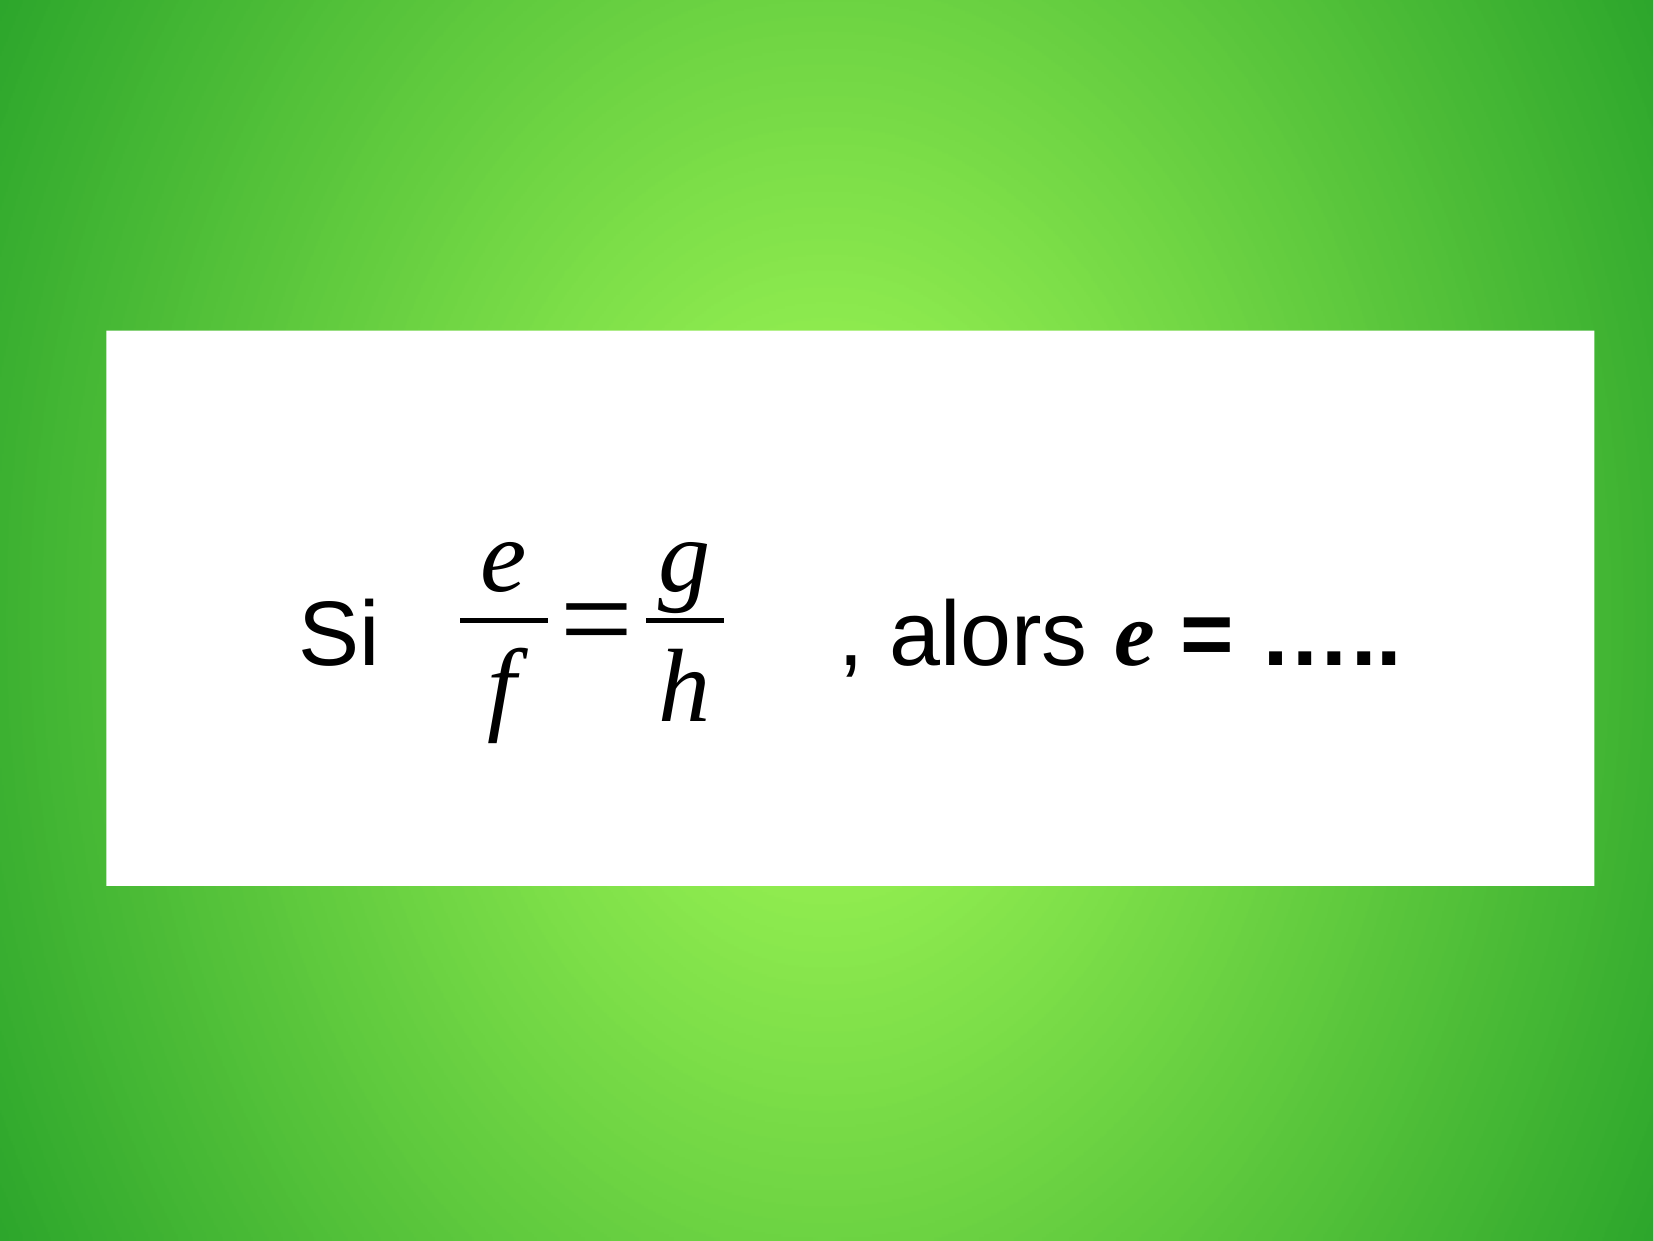

# Si , alors e = …..